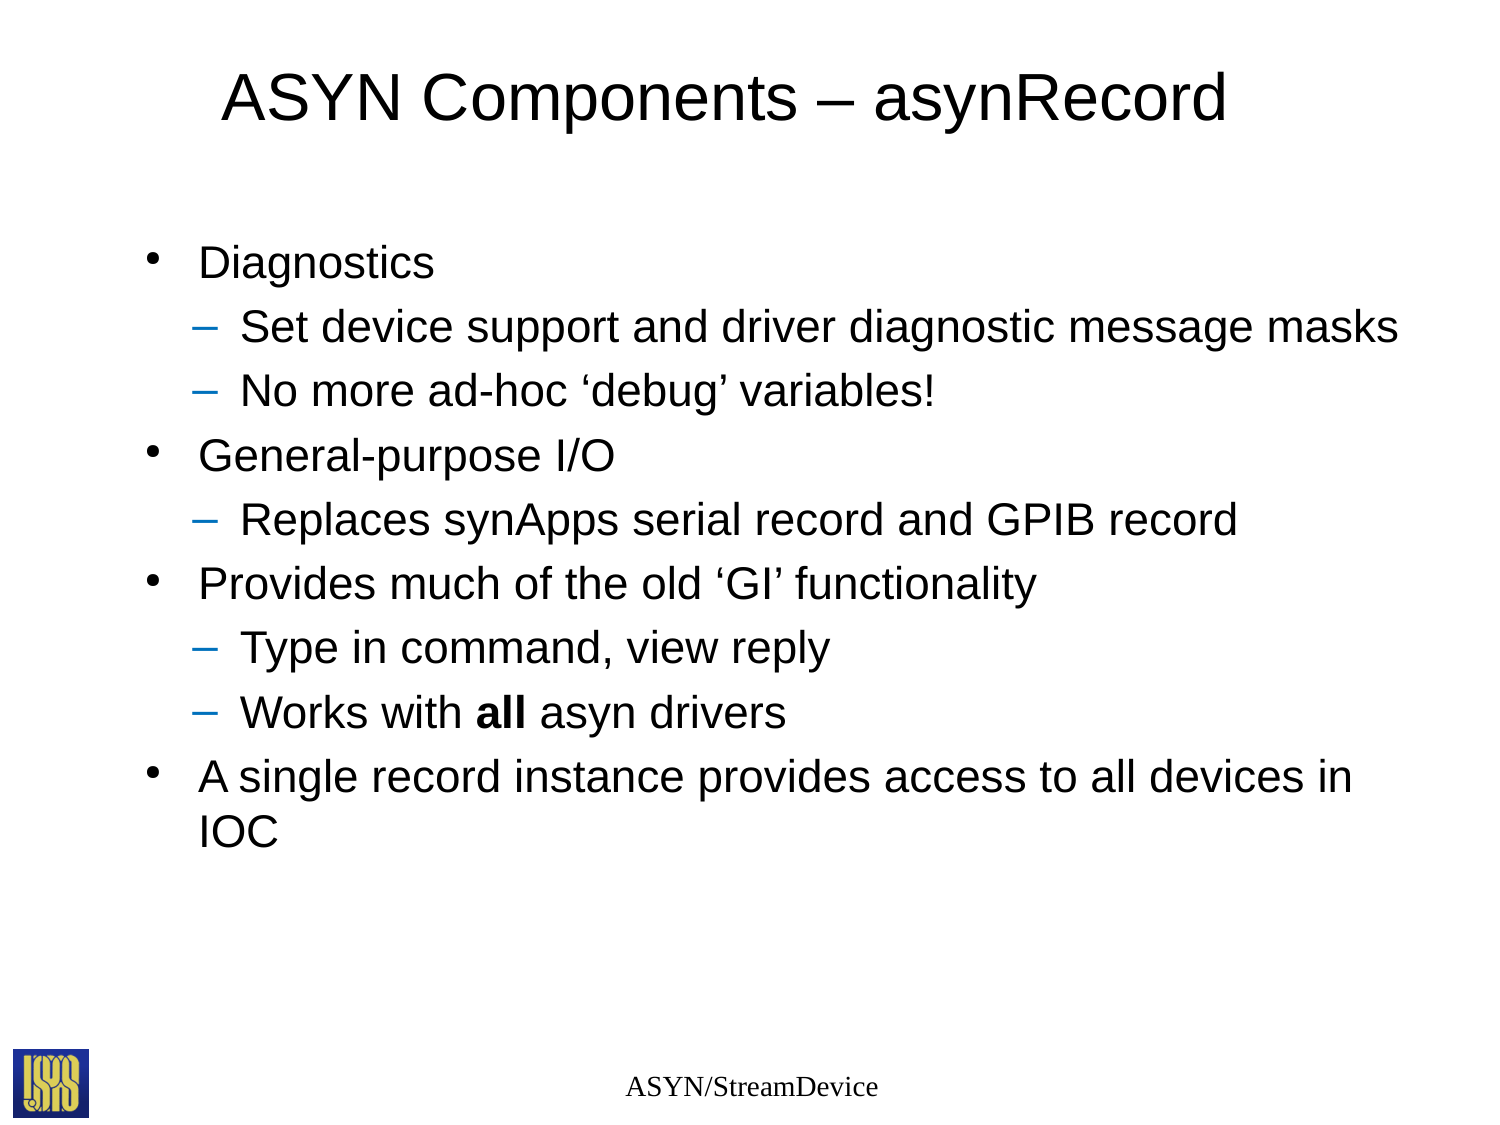

# ASYN Components – asynRecord
Diagnostics
Set device support and driver diagnostic message masks
No more ad-hoc ‘debug’ variables!
General-purpose I/O
Replaces synApps serial record and GPIB record
Provides much of the old ‘GI’ functionality
Type in command, view reply
Works with all asyn drivers
A single record instance provides access to all devices in IOC